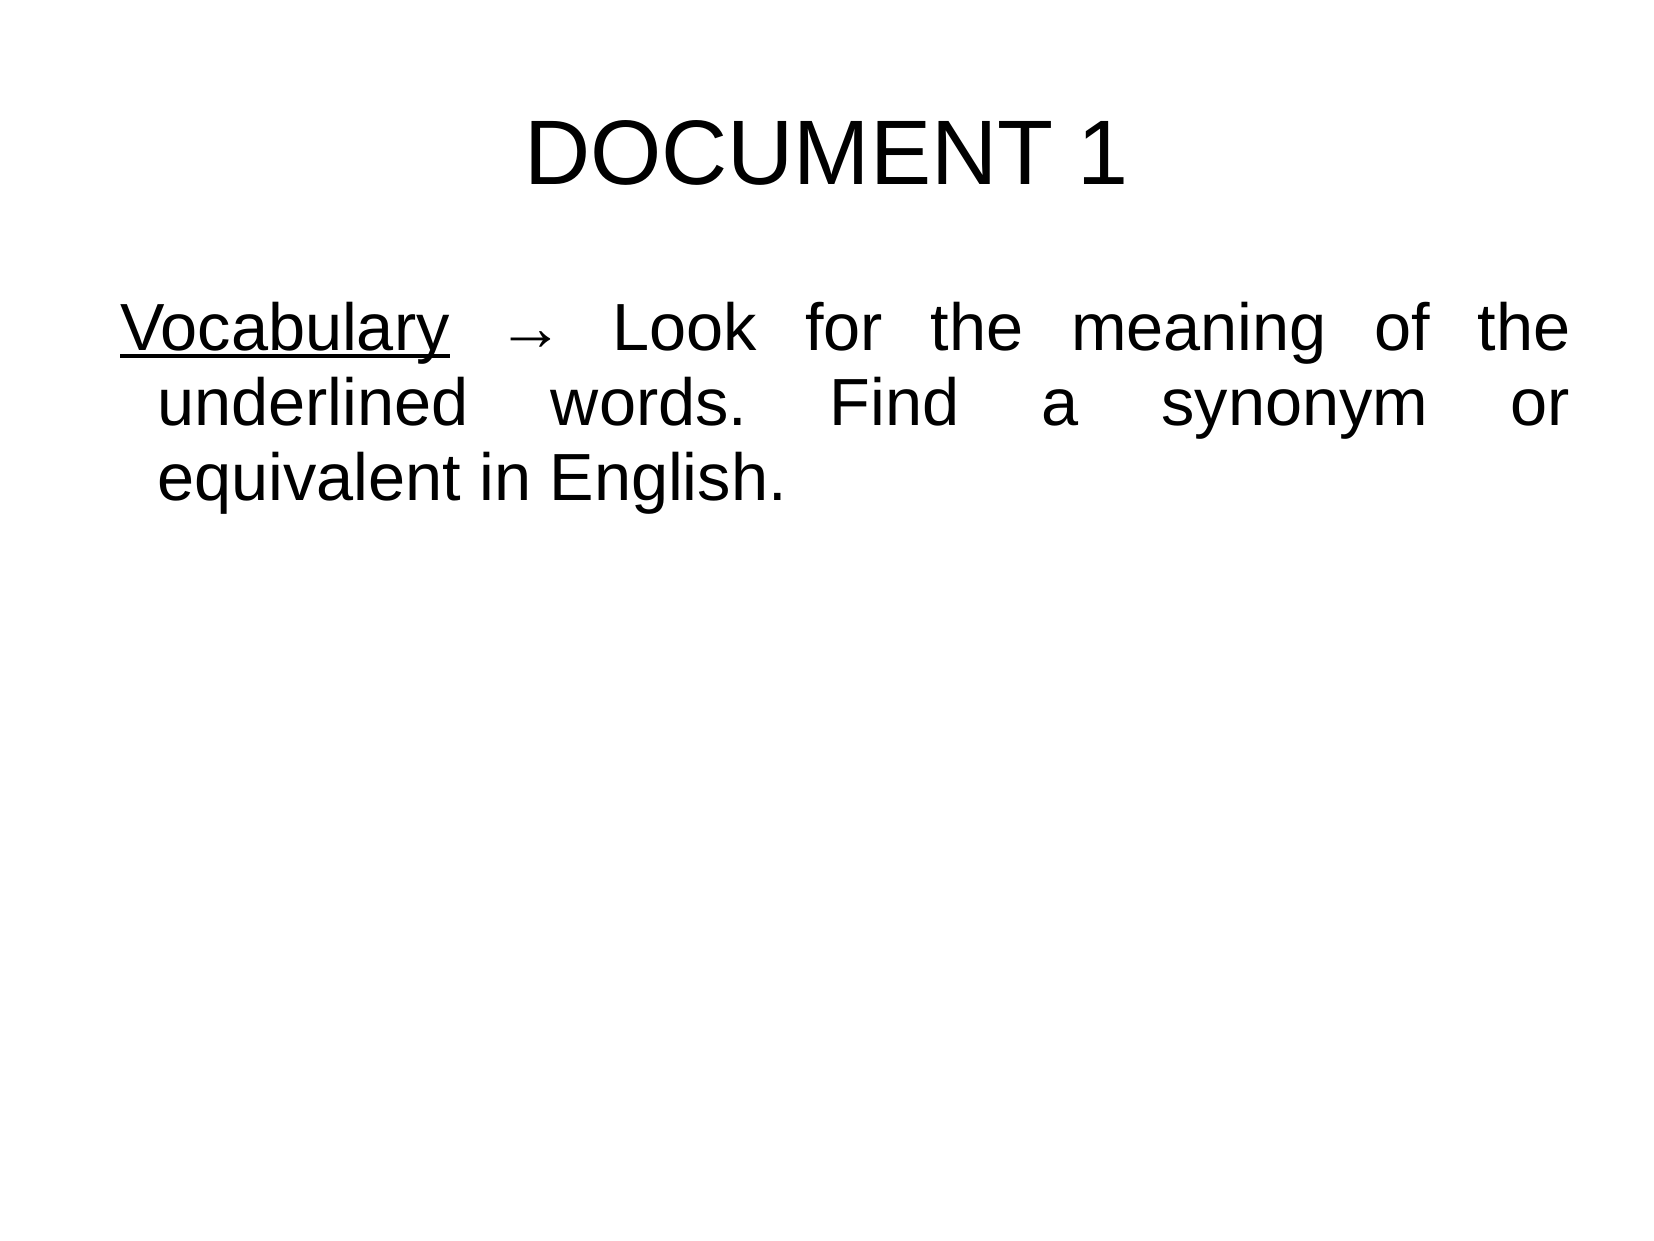

# DOCUMENT 1
Vocabulary → Look for the meaning of the underlined words. Find a synonym or equivalent in English.